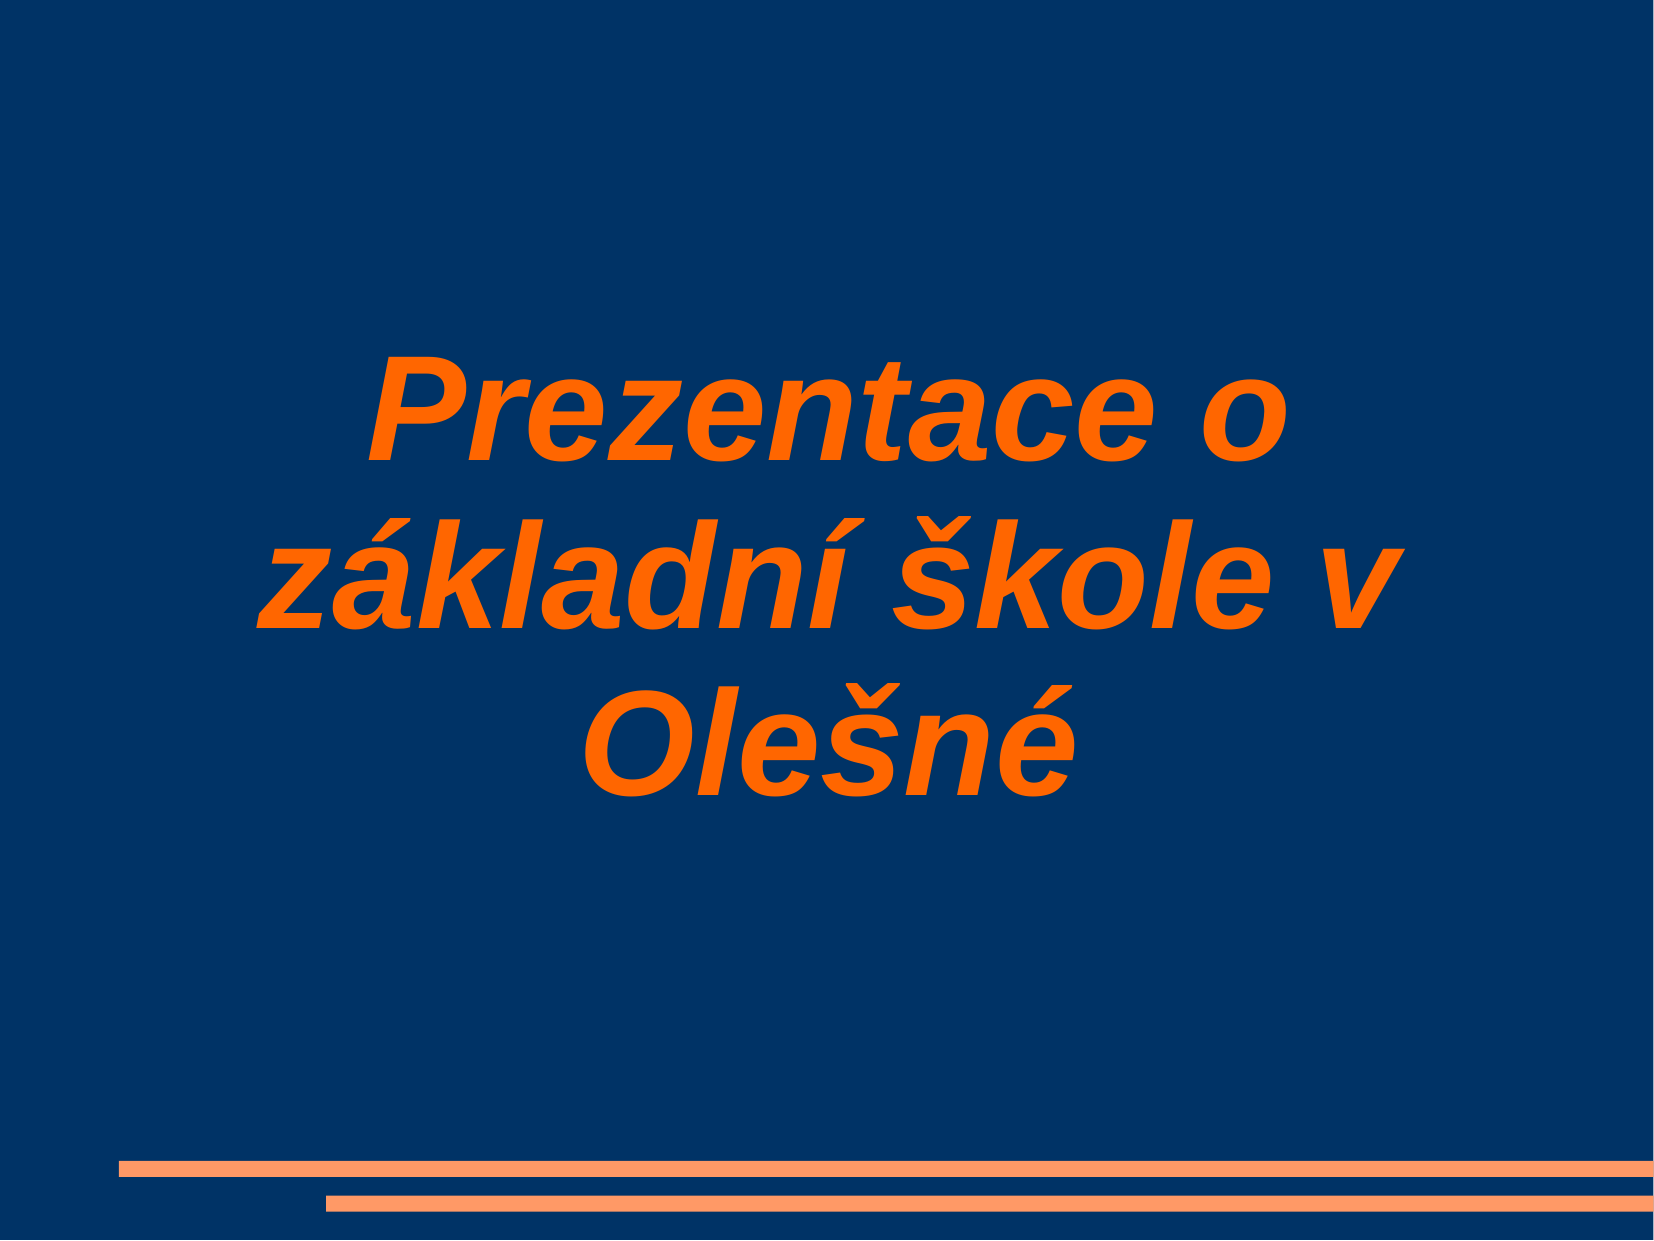

# Prezentace o základní škole v Olešné